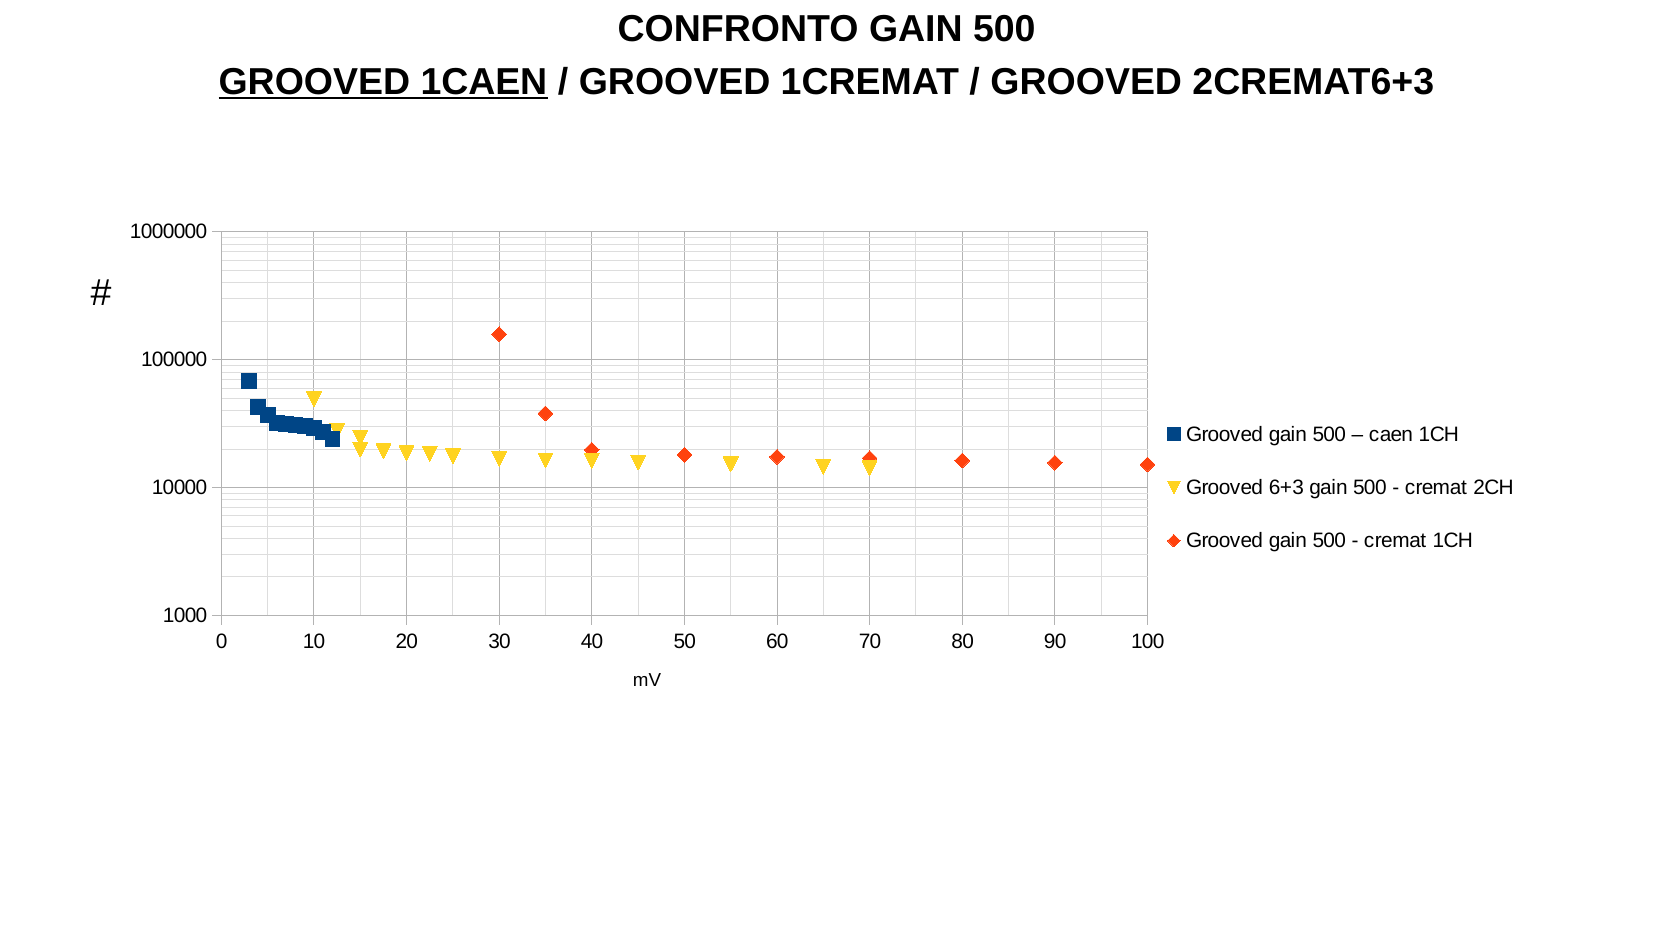

CONFRONTO GAIN 500
GROOVED 1CAEN / GROOVED 1CREMAT / GROOVED 2CREMAT6+3
### Chart
| Category | Grooved gain 500 – caen 1CH | Grooved 6+3 gain 500 - cremat 2CH | Grooved gain 500 - cremat 1CH |
|---|---|---|---|#